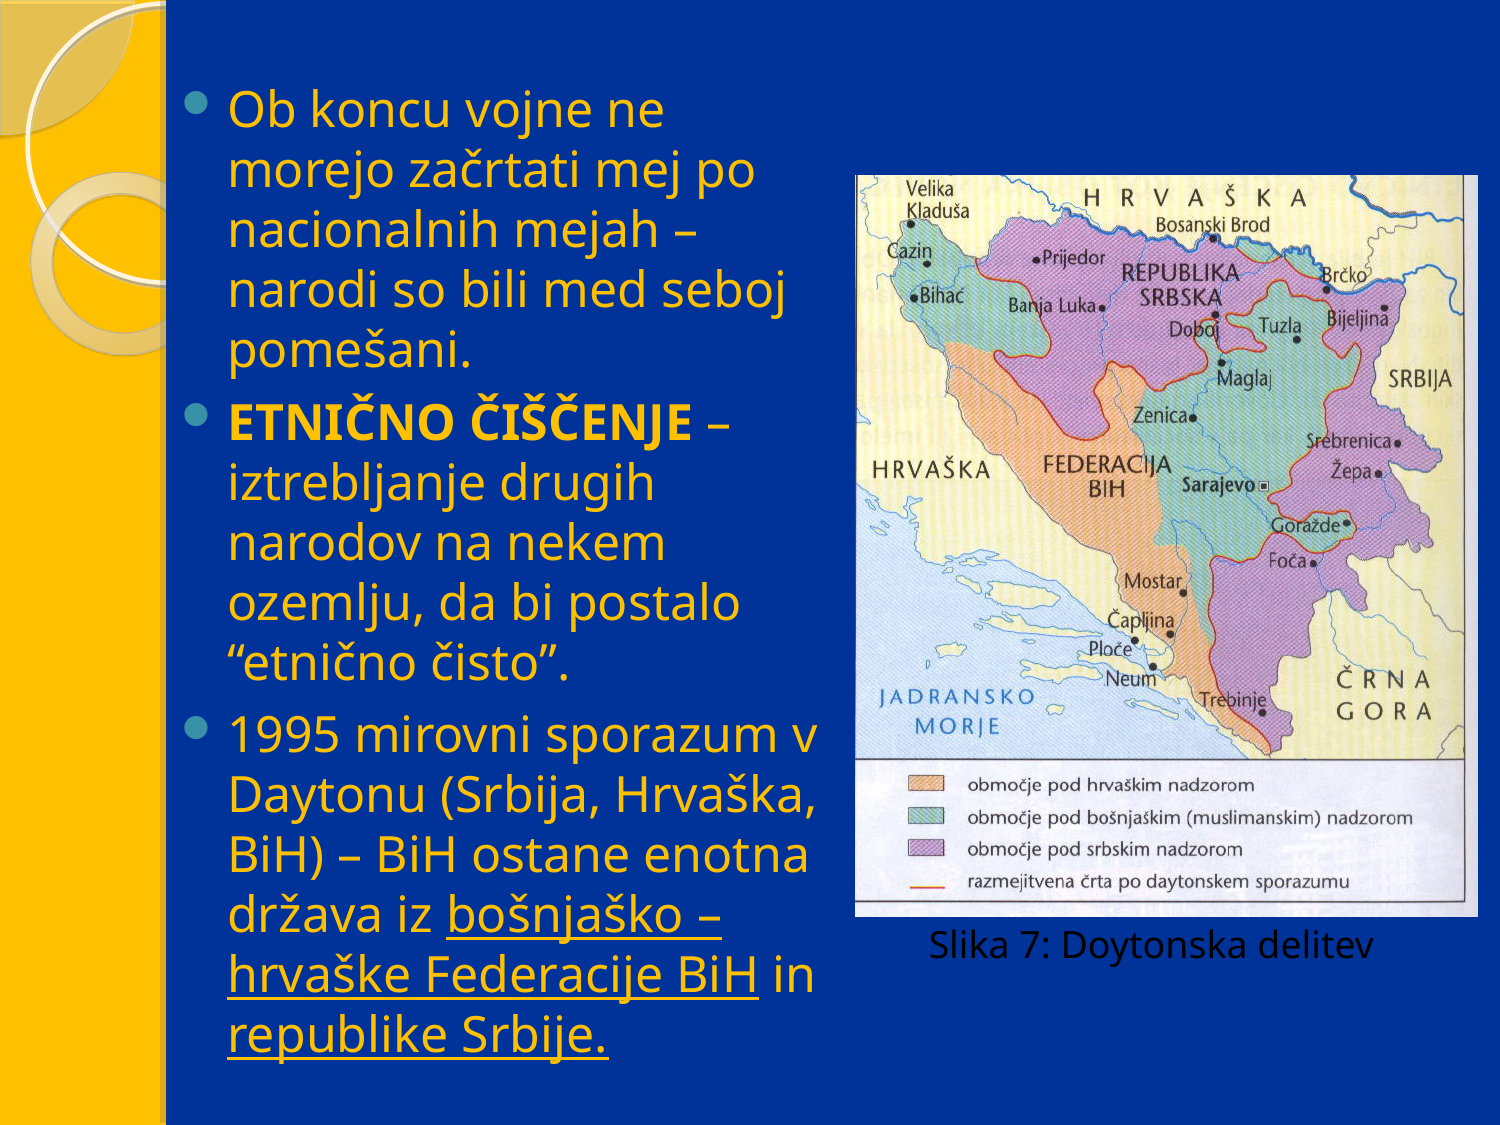

# Ob koncu vojne ne morejo začrtati mej po nacionalnih mejah – narodi so bili med seboj pomešani.
ETNIČNO ČIŠČENJE – iztrebljanje drugih narodov na nekem ozemlju, da bi postalo “etnično čisto”.
1995 mirovni sporazum v Daytonu (Srbija, Hrvaška, BiH) – BiH ostane enotna država iz bošnjaško – hrvaške Federacije BiH in republike Srbije.
Slika 7: Doytonska delitev